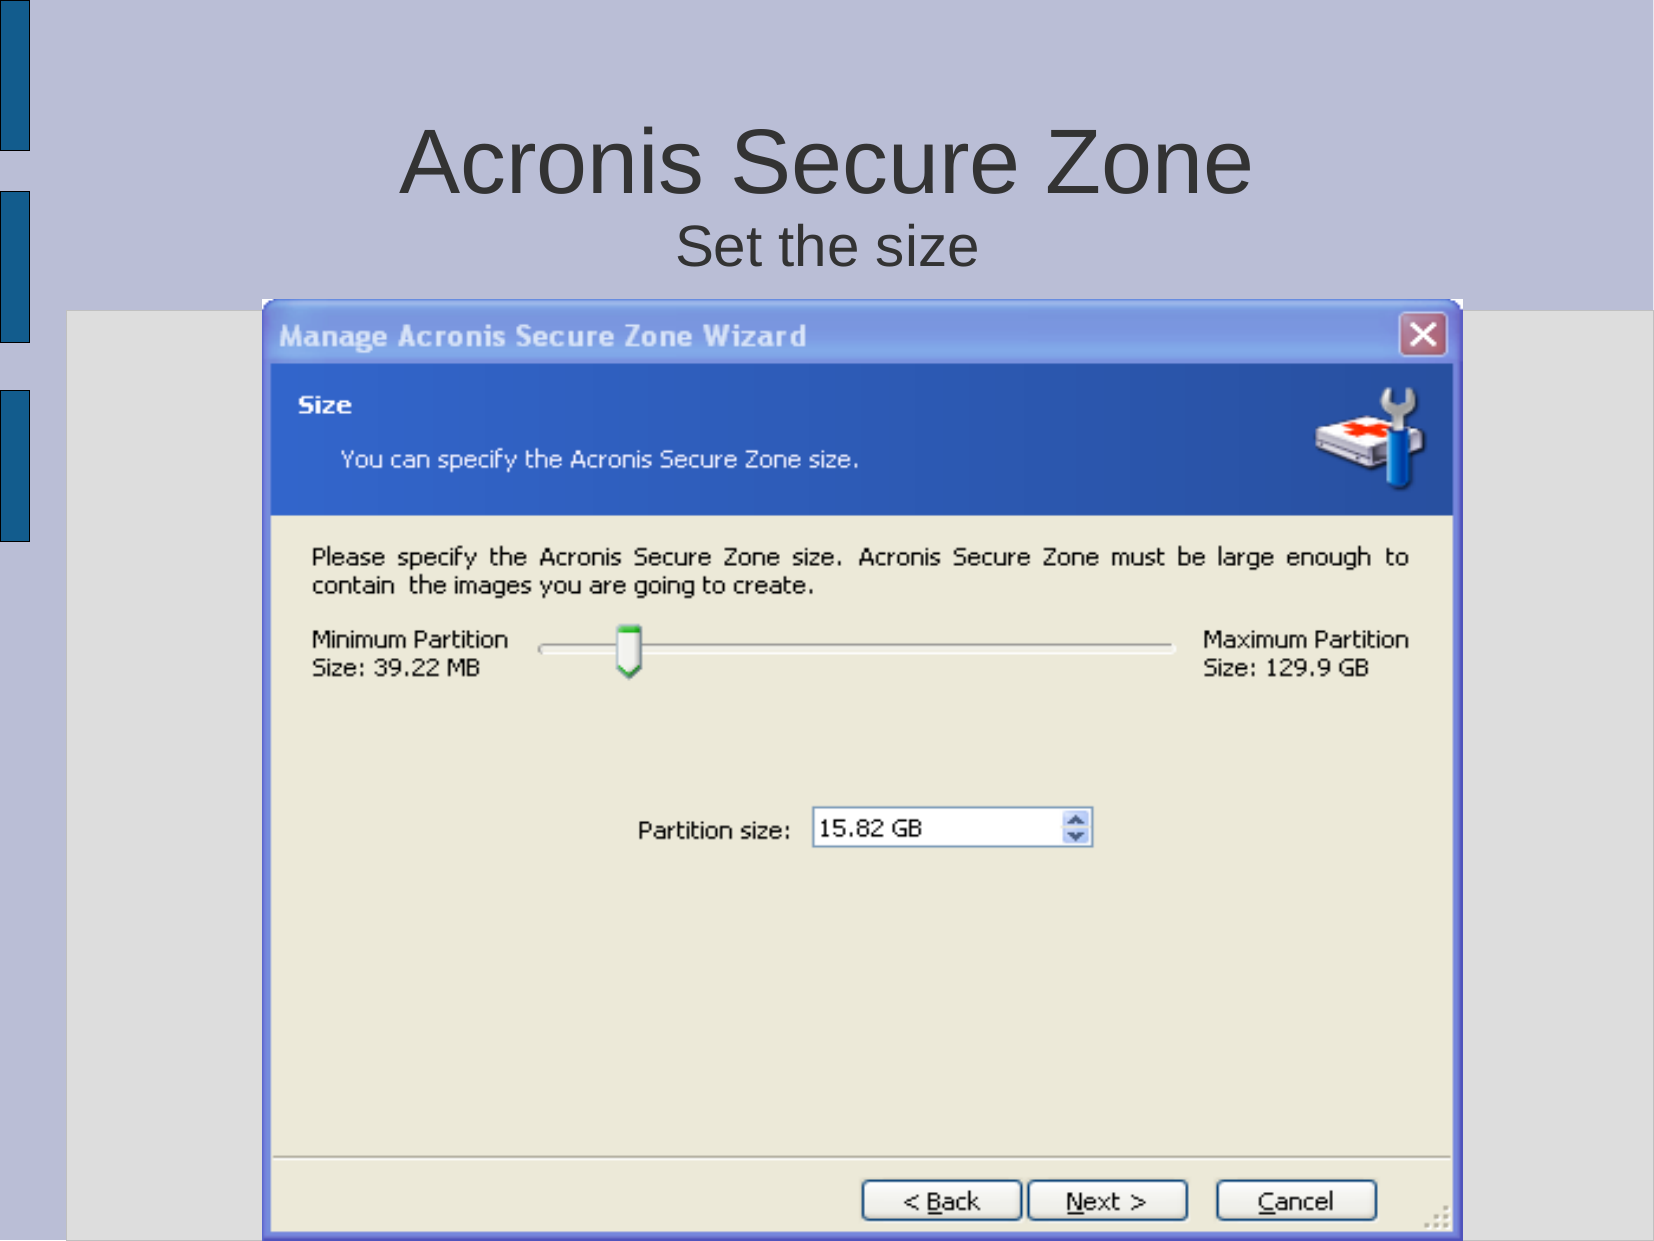

# Acronis Secure Zone Set the size